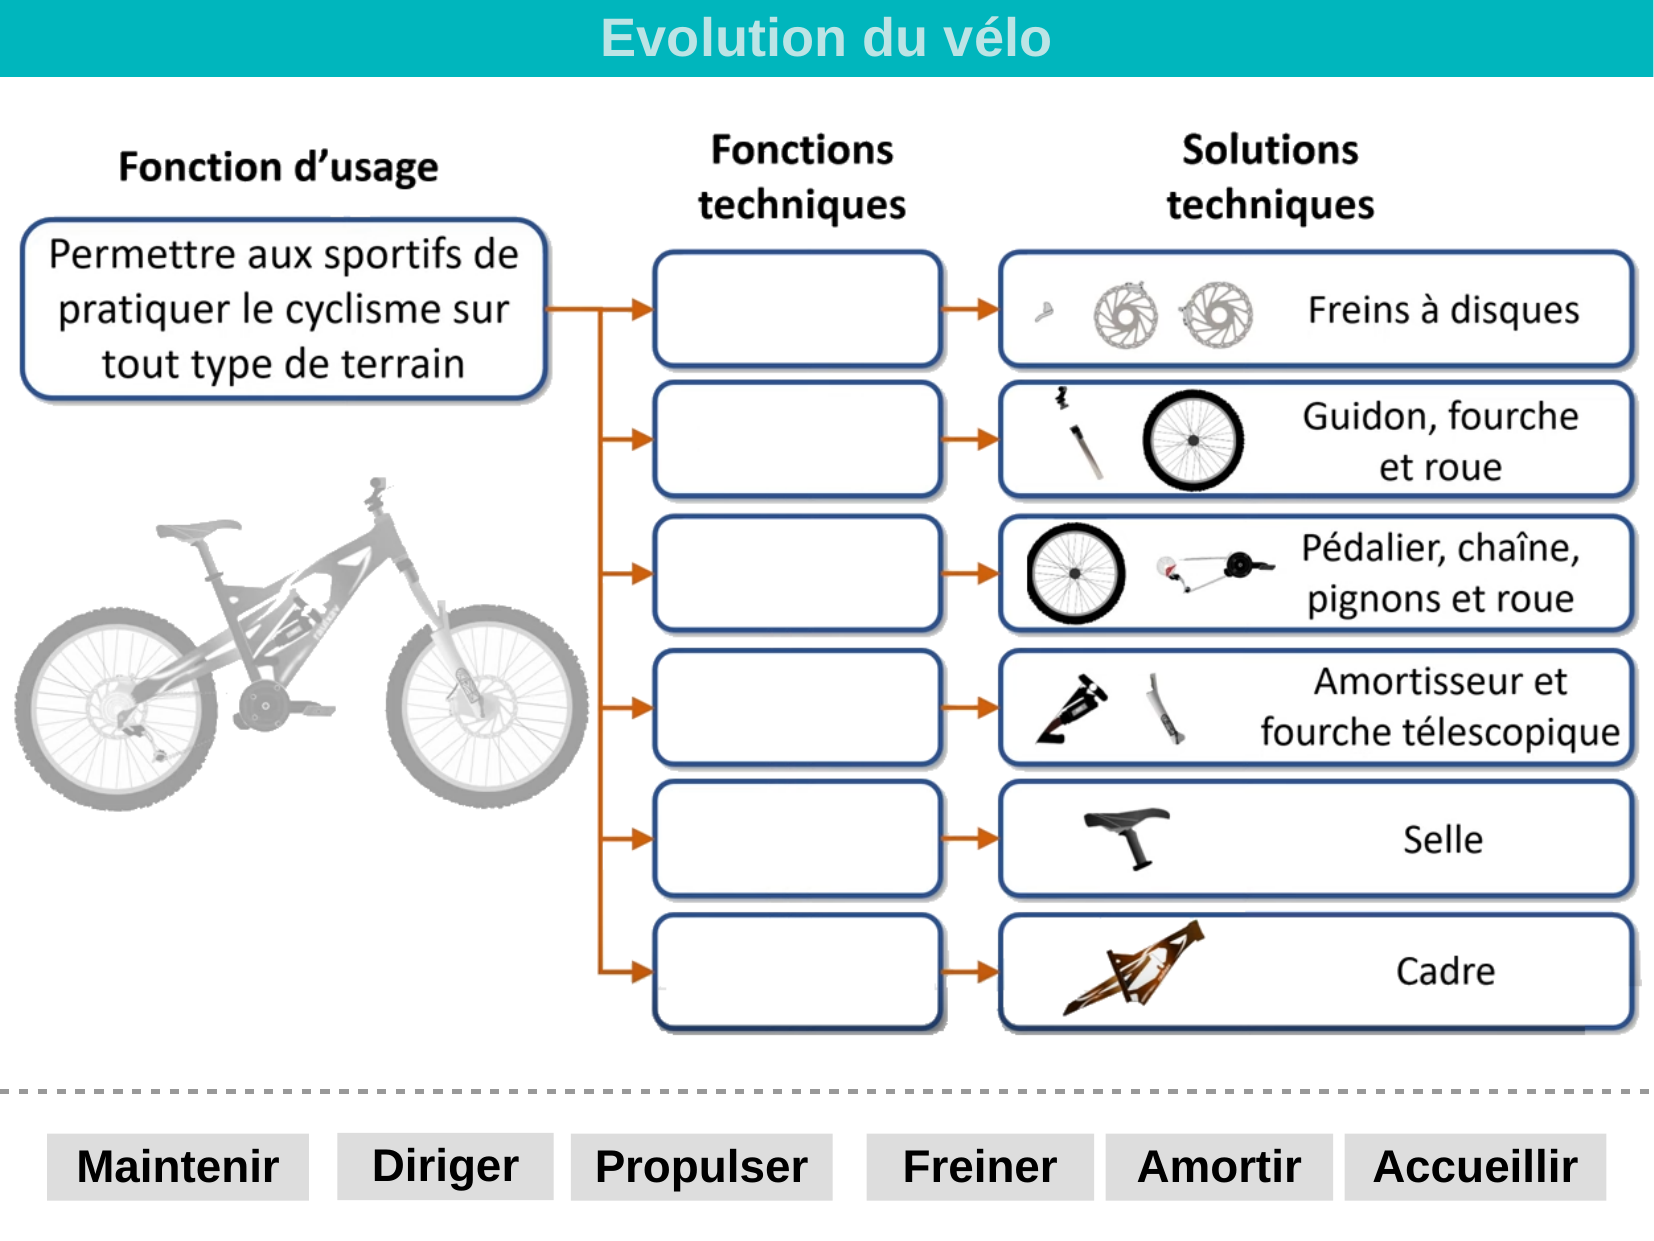

Evolution du vélo
Diriger
Maintenir
Propulser
Freiner
Amortir
Accueillir